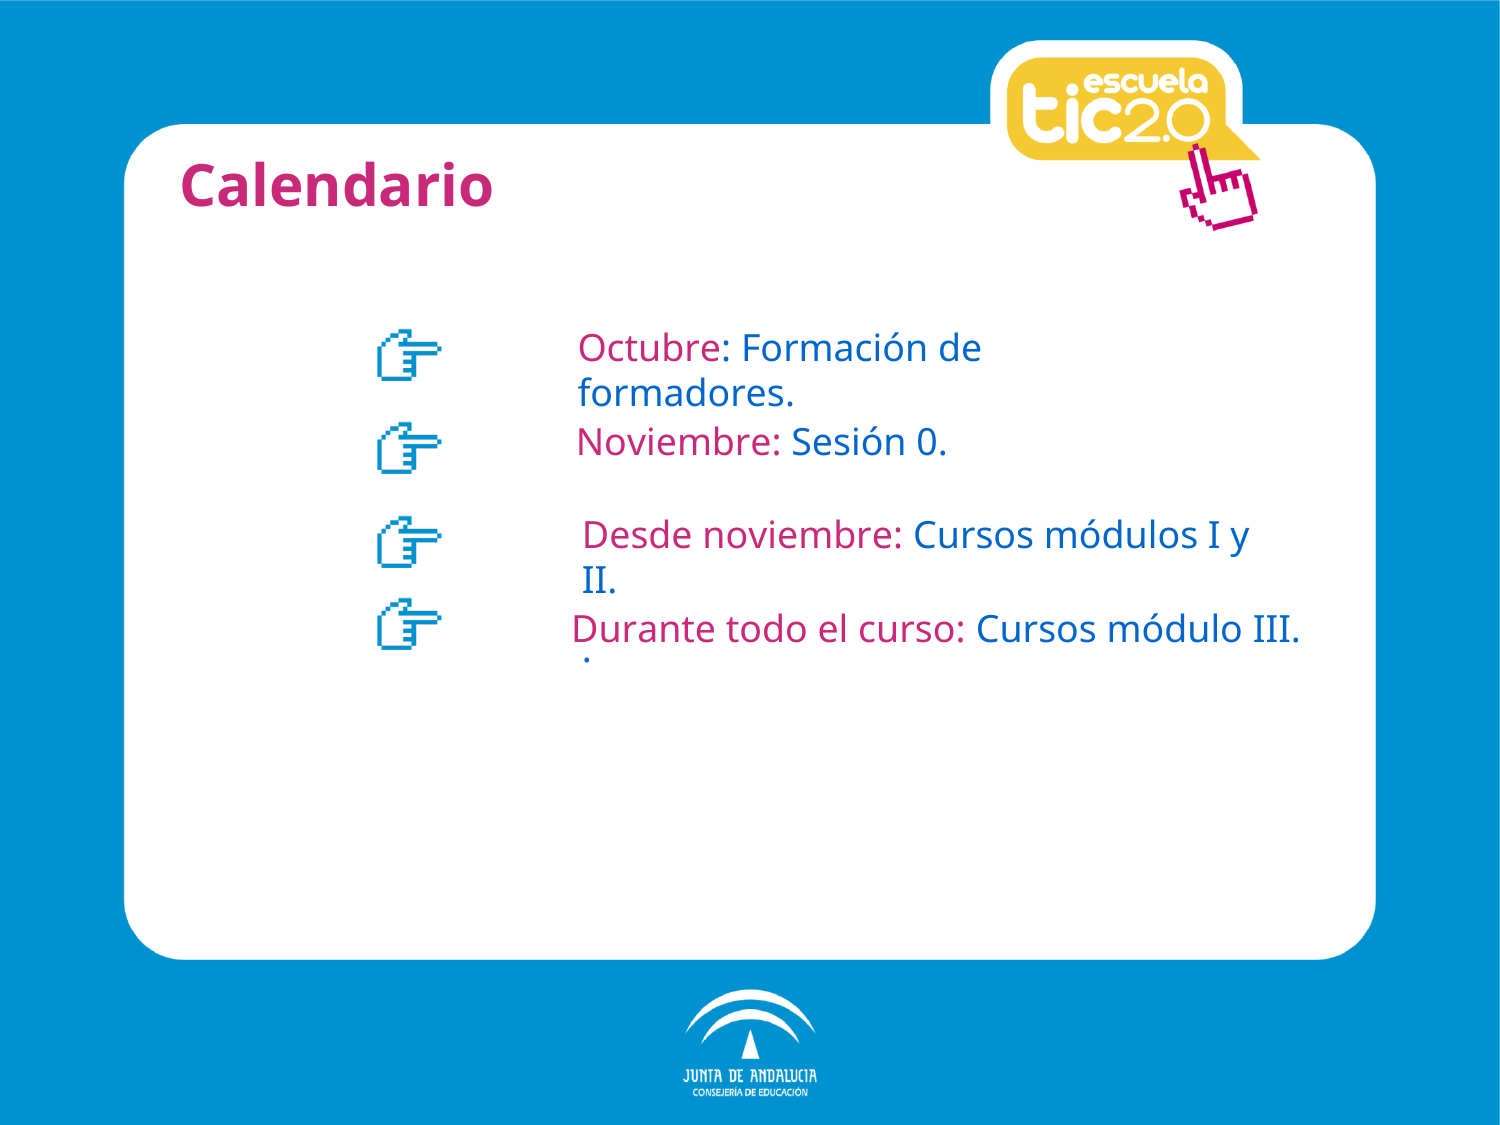

Calendario
Octubre: Formación de formadores.
Noviembre: Sesión 0.
Desde noviembre: Cursos módulos I y II.
.
Durante todo el curso: Cursos módulo III.